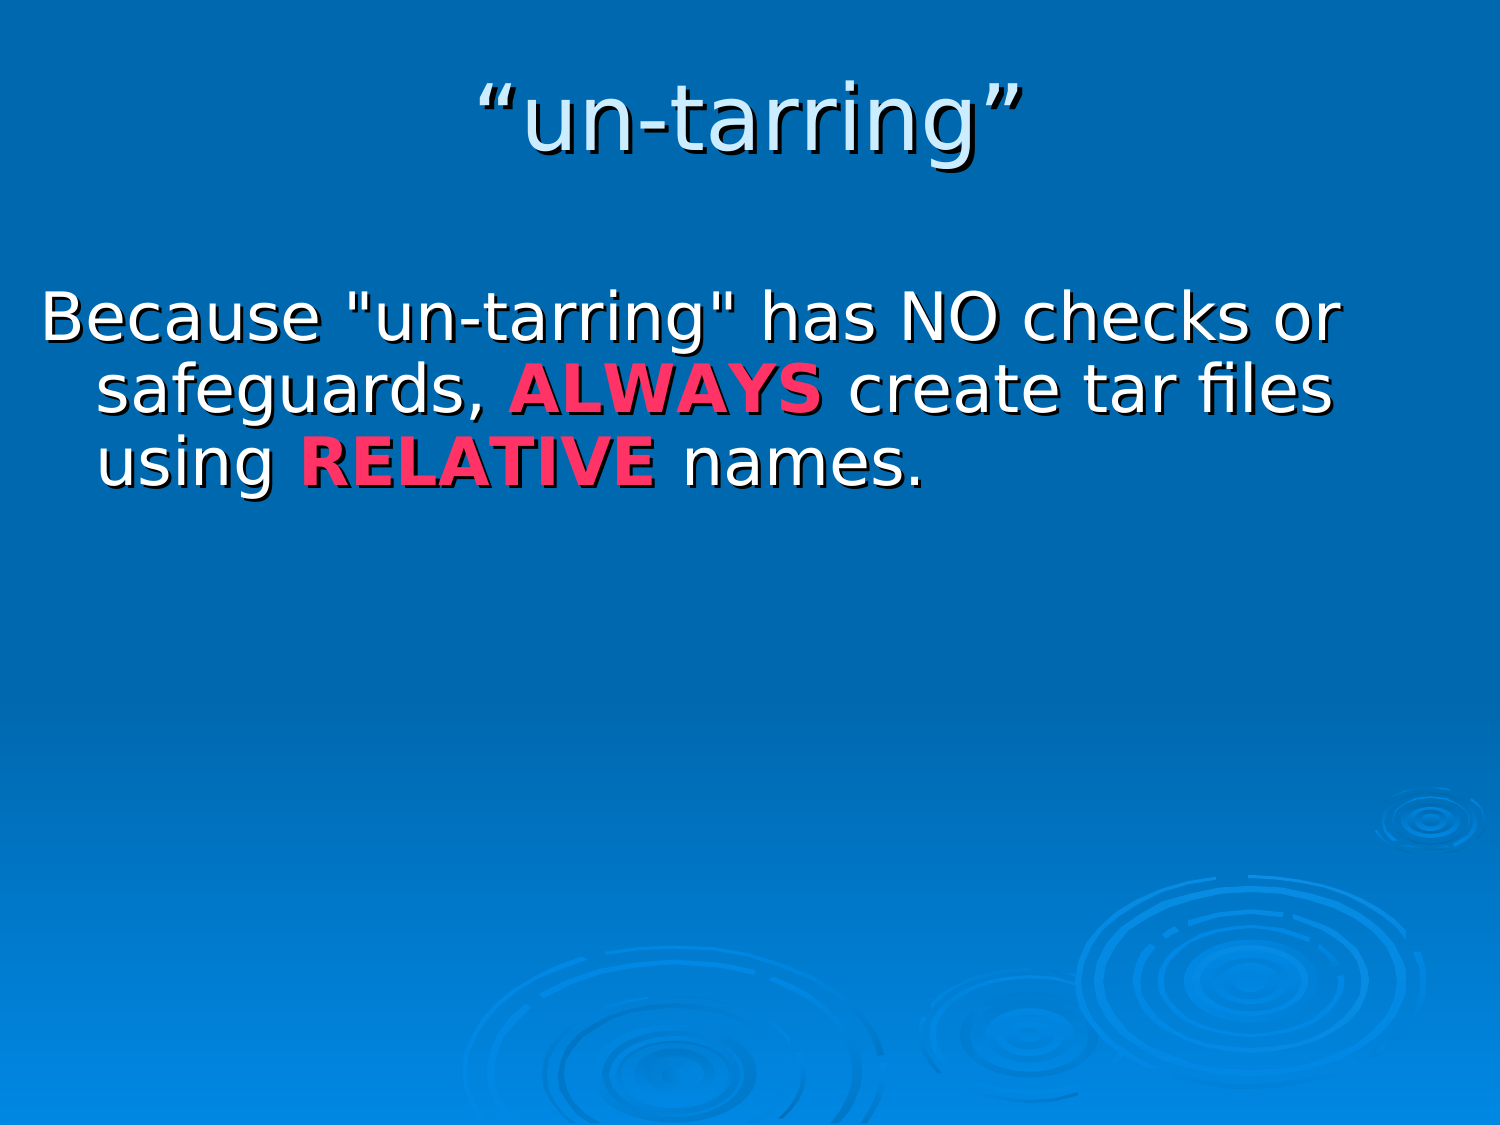

# “un-tarring”
Because "un-tarring" has NO checks or safeguards, ALWAYS create tar files using RELATIVE names.